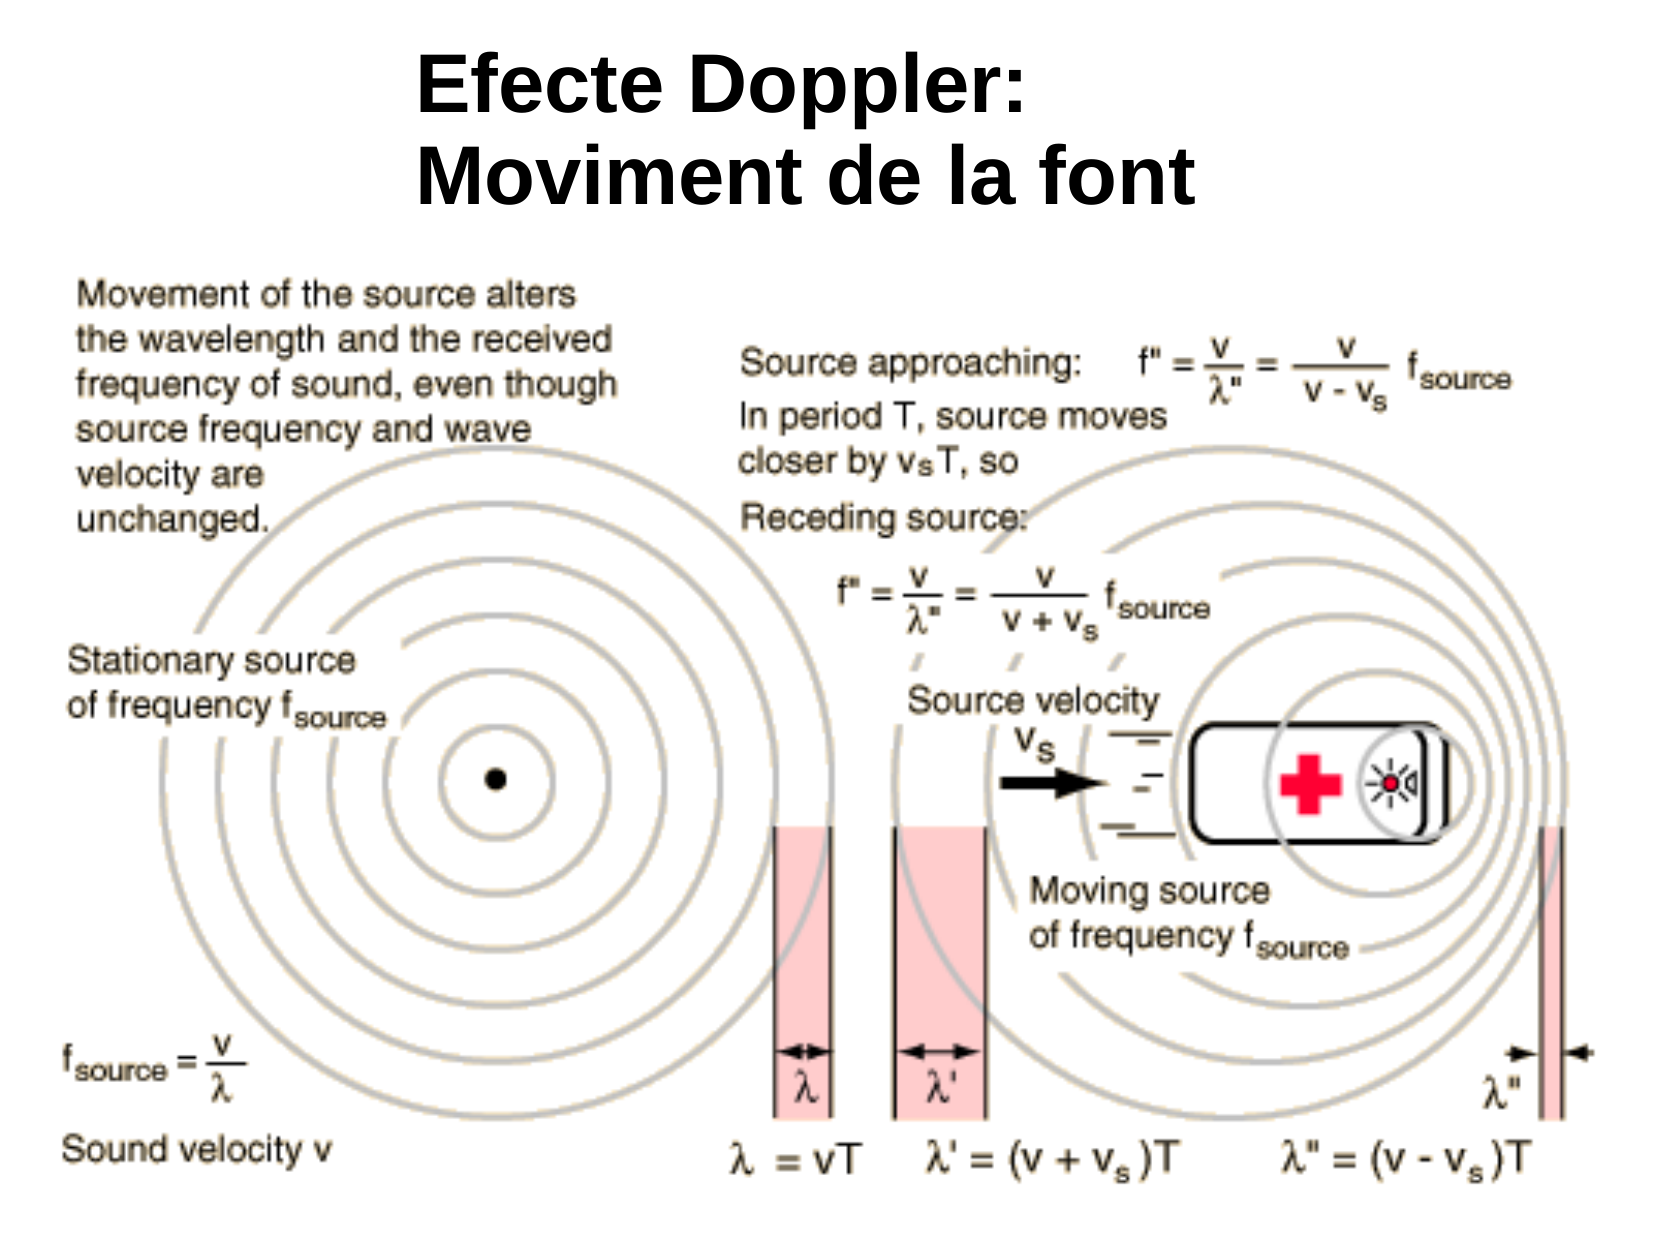

Efecte Doppler: Moviment de la font
9